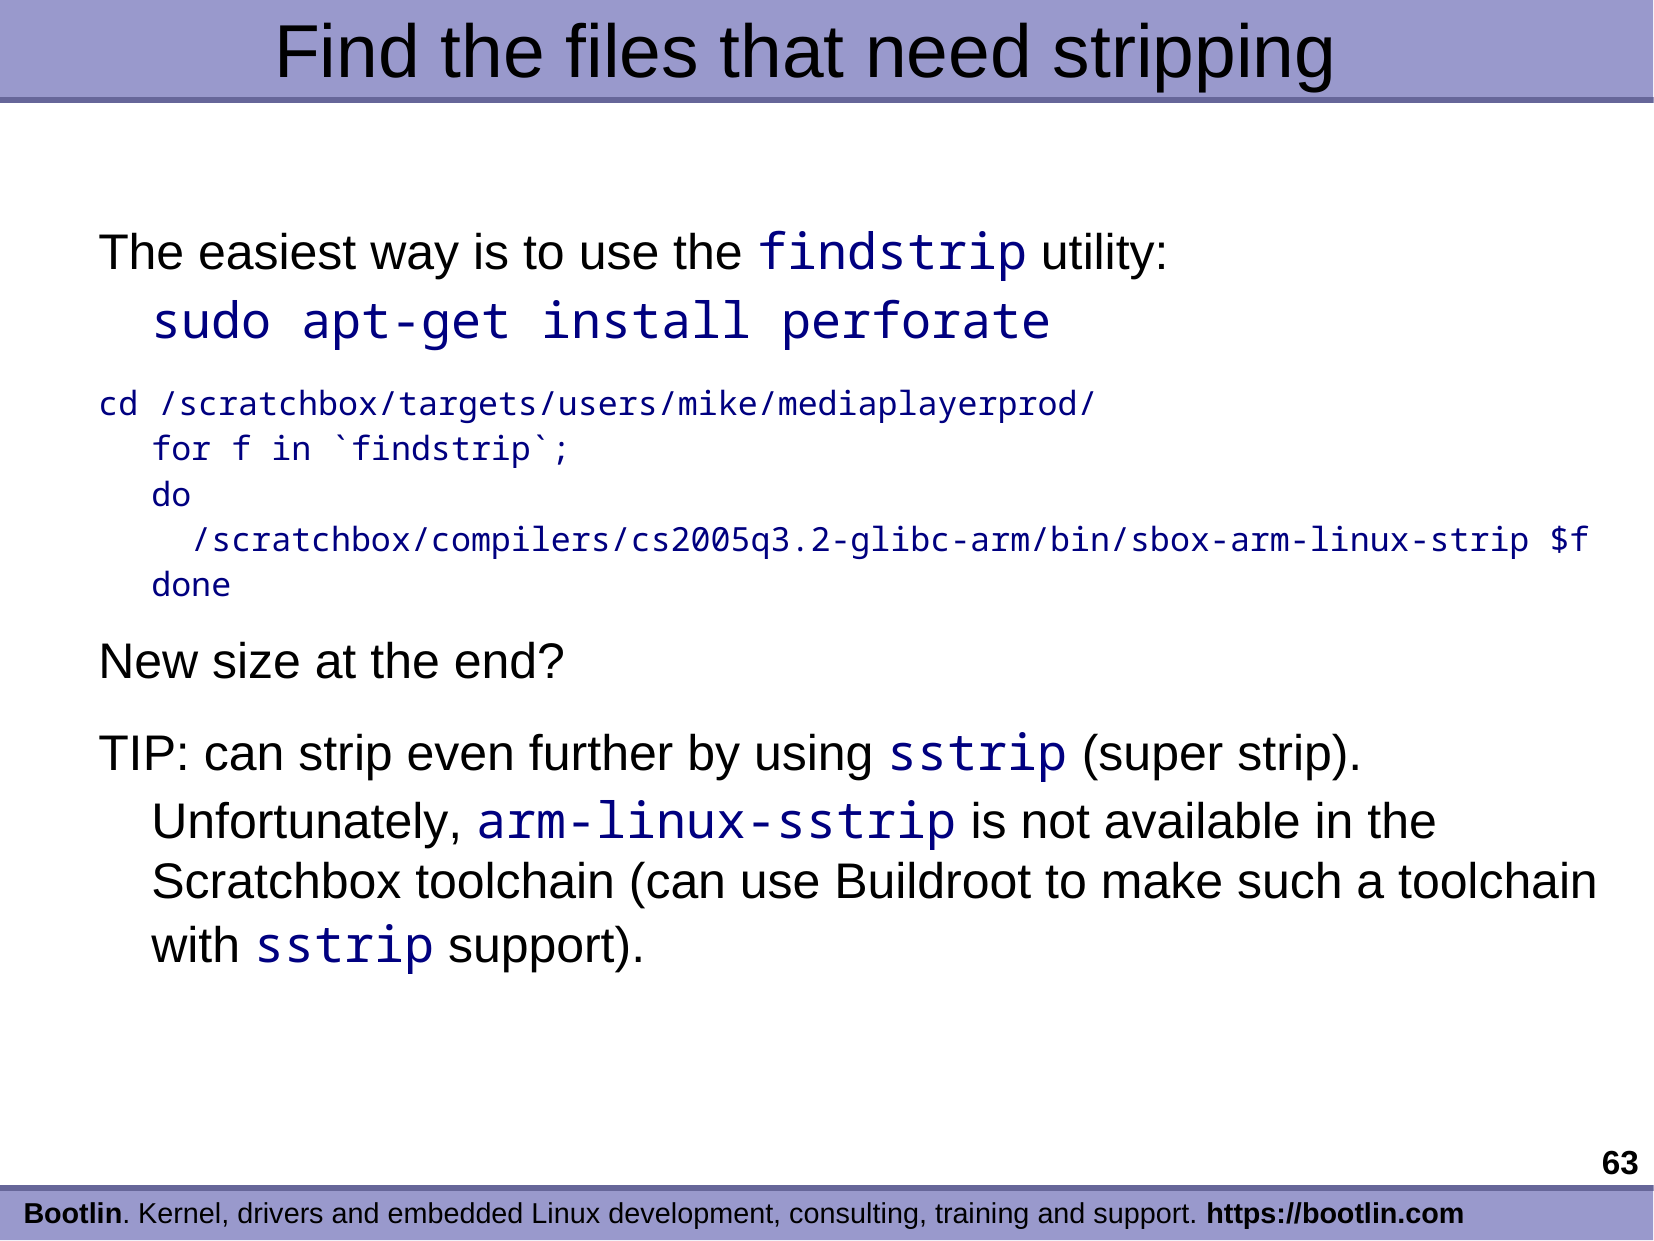

# Find the files that need stripping
The easiest way is to use the findstrip utility:
sudo apt-get install perforate
cd /scratchbox/targets/users/mike/mediaplayerprod/
for f in `findstrip`;
do
 /scratchbox/compilers/cs2005q3.2-glibc-arm/bin/sbox-arm-linux-strip $f
done
New size at the end?
TIP: can strip even further by using sstrip (super strip).
Unfortunately, arm-linux-sstrip is not available in the Scratchbox toolchain (can use Buildroot to make such a toolchain with sstrip support).